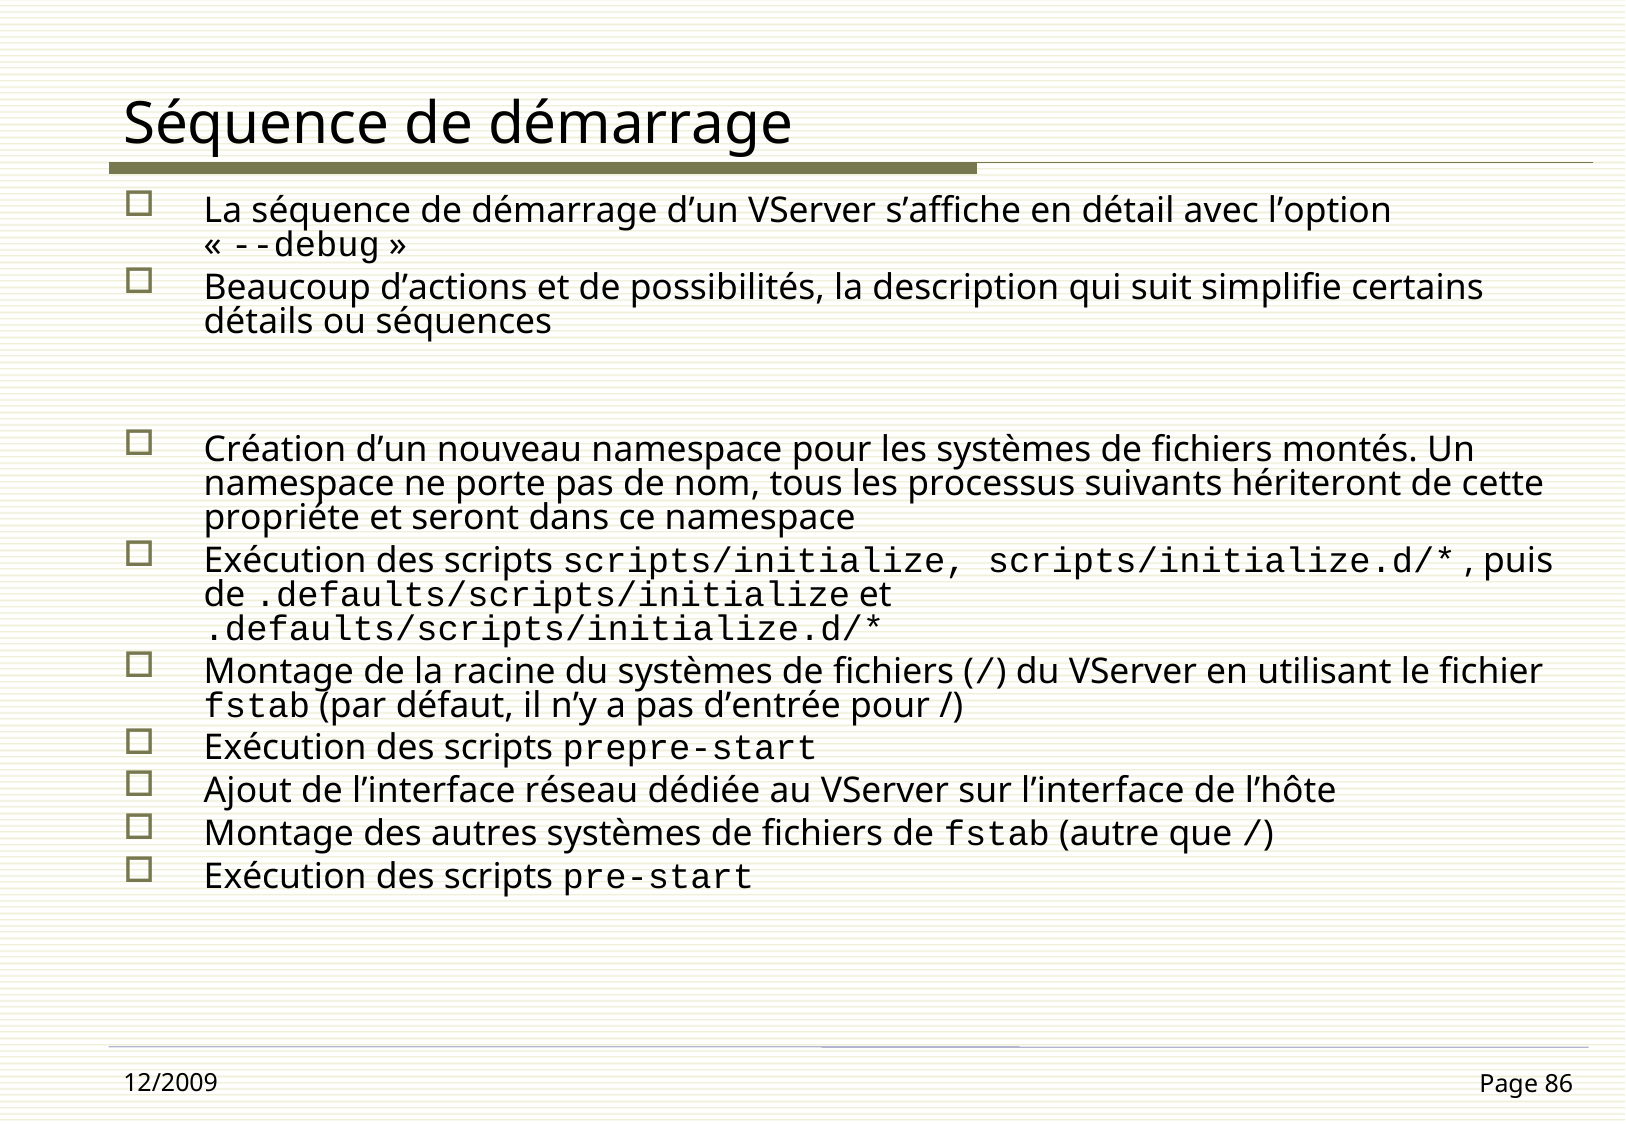

# Séquence de démarrage
La séquence de démarrage d’un VServer s’affiche en détail avec l’option
« --debug »
Beaucoup d’actions et de possibilités, la description qui suit simplifie certains détails ou séquences
Création d’un nouveau namespace pour les systèmes de fichiers montés. Un namespace ne porte pas de nom, tous les processus suivants hériteront de cette propriéte et seront dans ce namespace
Exécution des scripts scripts/initialize, scripts/initialize.d/* , puis de .defaults/scripts/initialize et .defaults/scripts/initialize.d/*
Montage de la racine du systèmes de fichiers (/) du VServer en utilisant le fichier fstab (par défaut, il n’y a pas d’entrée pour /)‏
Exécution des scripts prepre-start
Ajout de l’interface réseau dédiée au VServer sur l’interface de l’hôte
Montage des autres systèmes de fichiers de fstab (autre que /)‏
Exécution des scripts pre-start
86